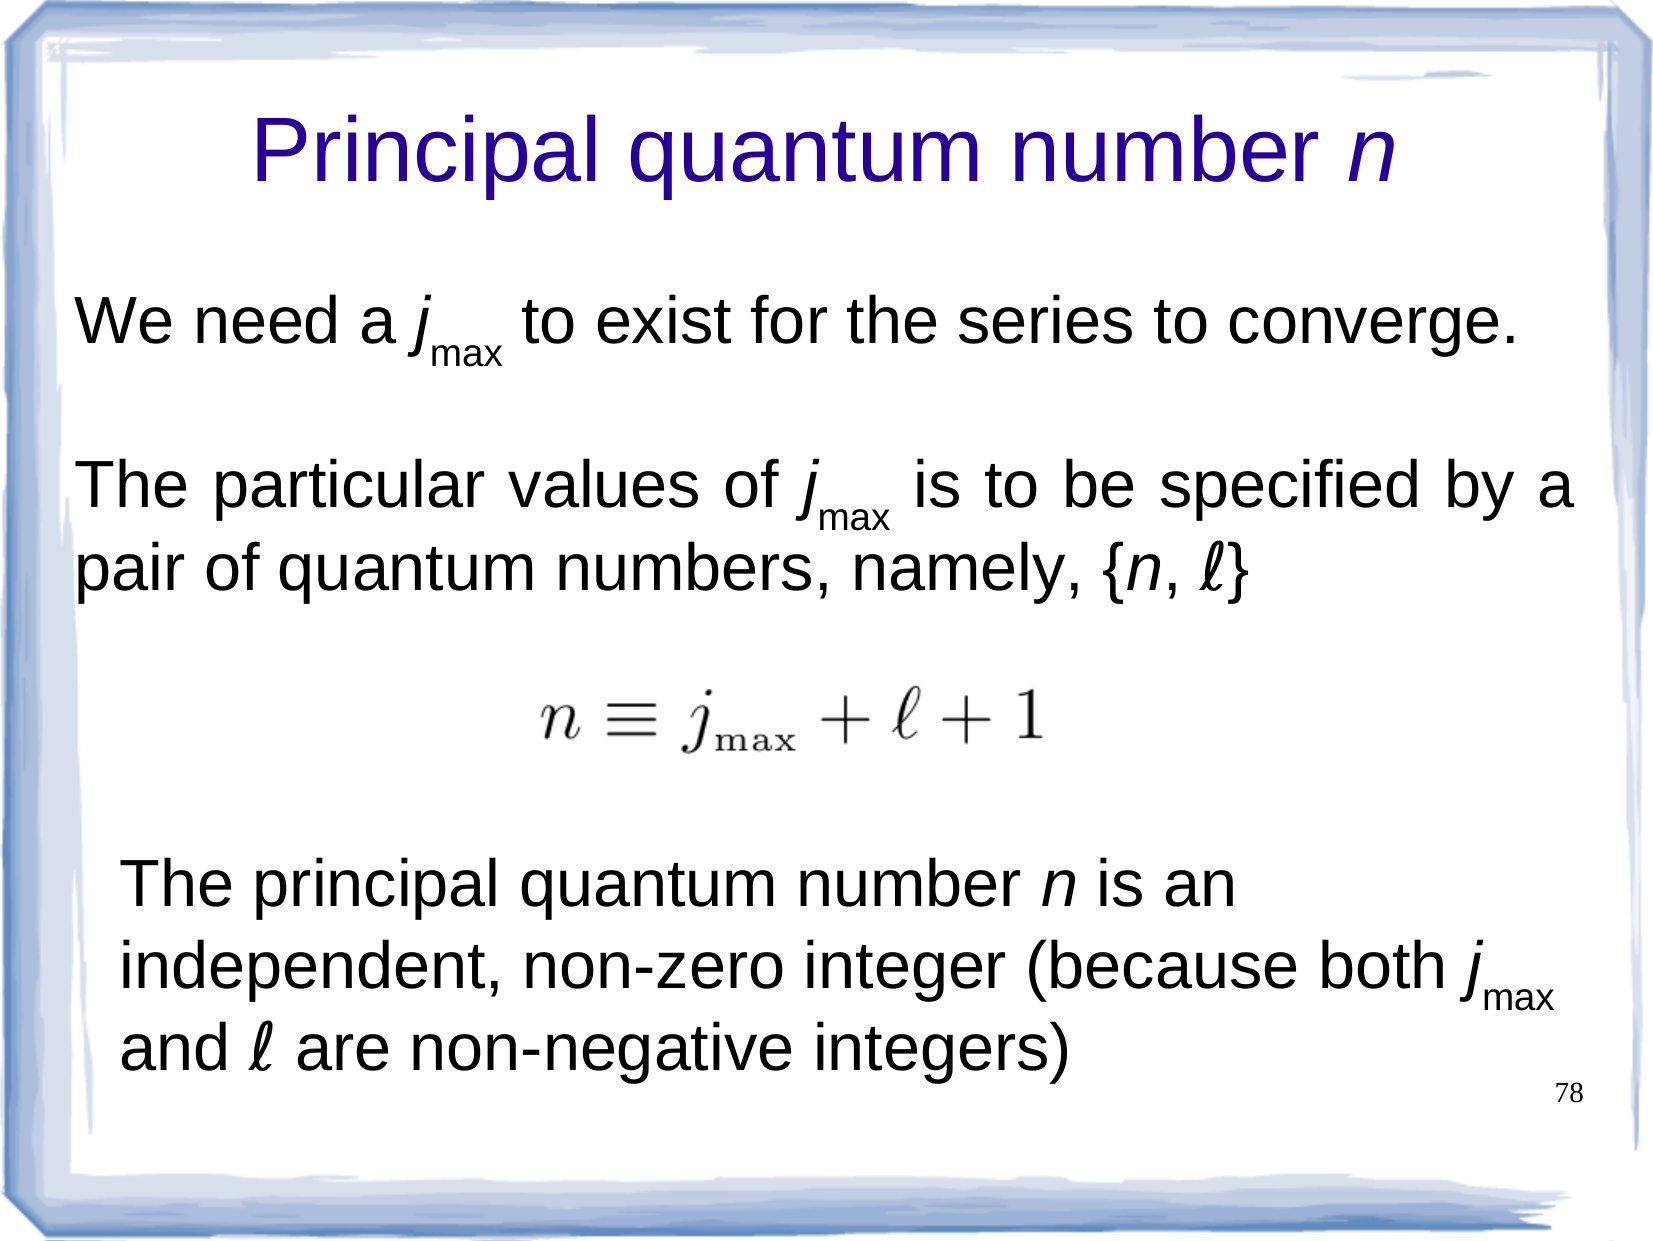

# Principal quantum number n
We need a jmax to exist for the series to converge.
The particular values of jmax is to be specified by a pair of quantum numbers, namely, {n, ℓ}
The principal quantum number n is an independent, non-zero integer (because both jmax and ℓ are non-negative integers)
78